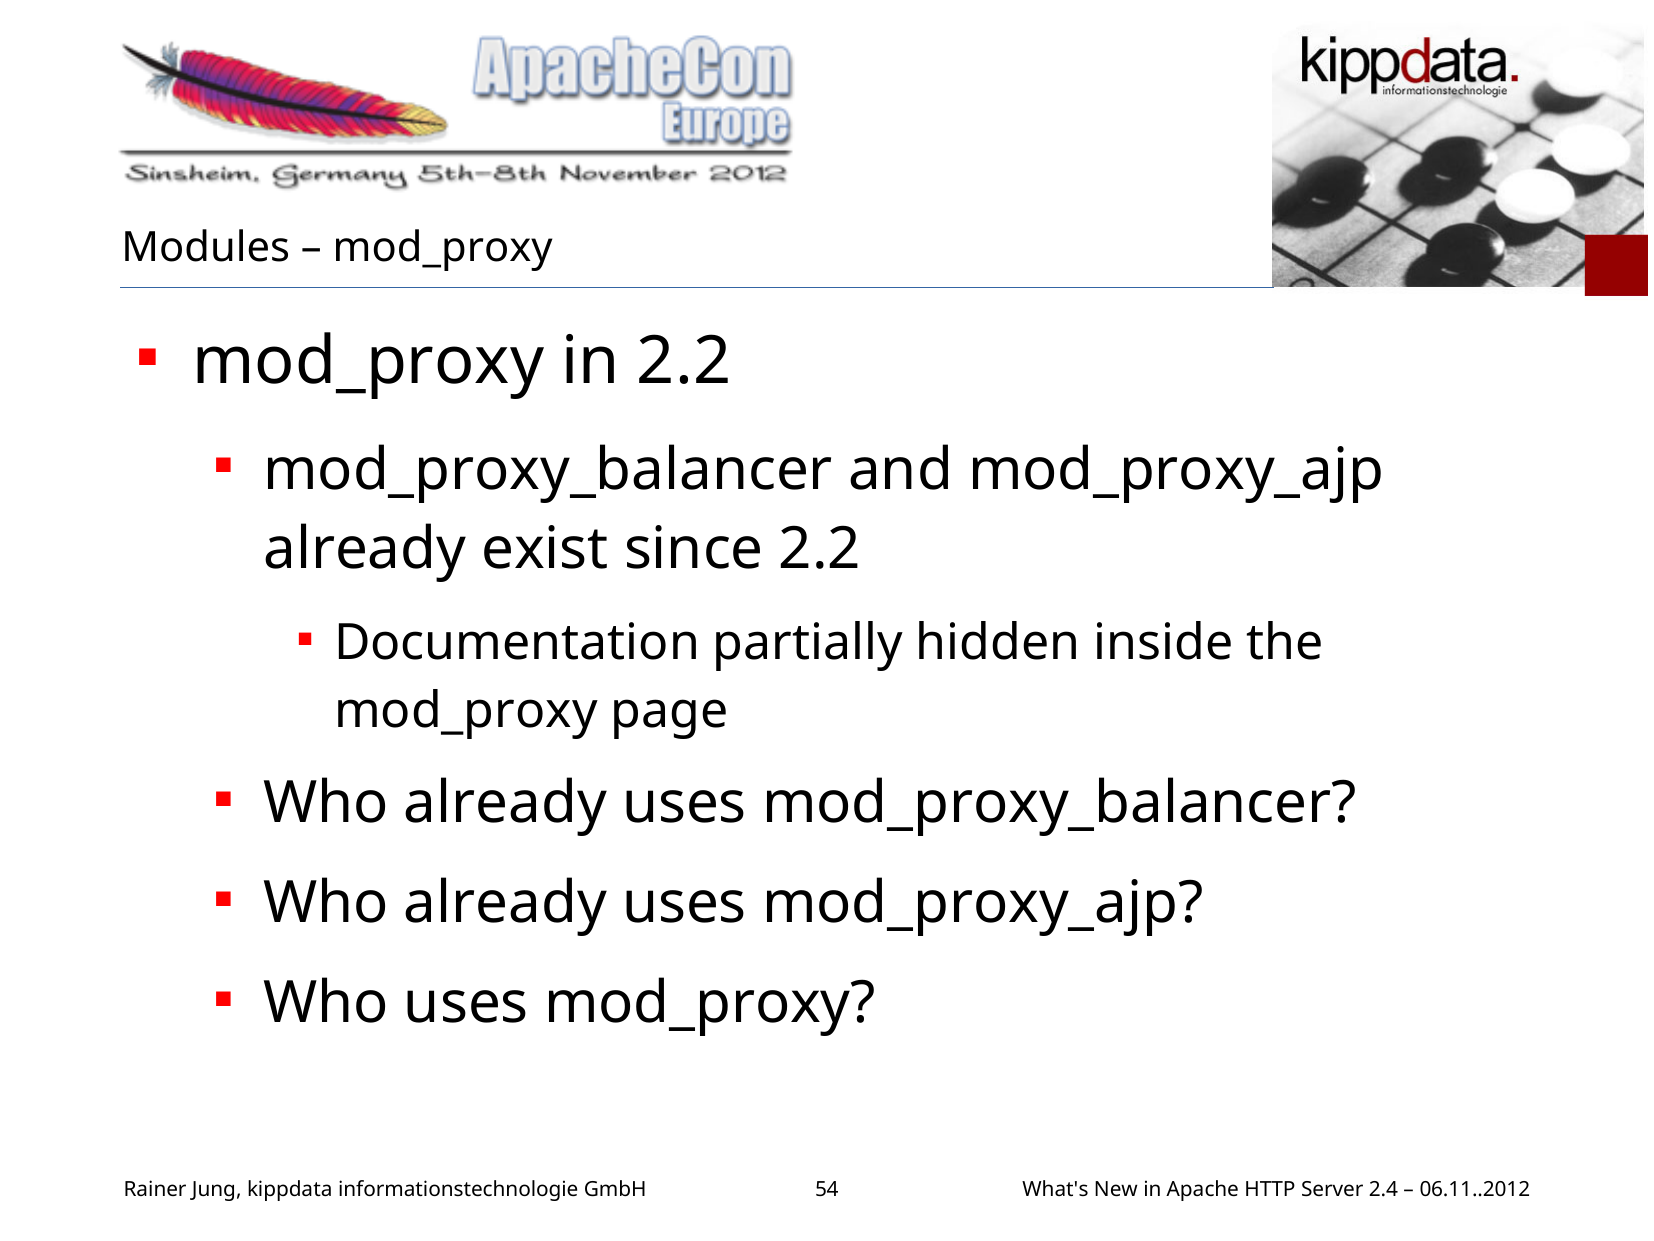

# Modules – mod_proxy
mod_proxy in 2.2
mod_proxy_balancer and mod_proxy_ajp already exist since 2.2
Documentation partially hidden inside the mod_proxy page
Who already uses mod_proxy_balancer?
Who already uses mod_proxy_ajp?
Who uses mod_proxy?